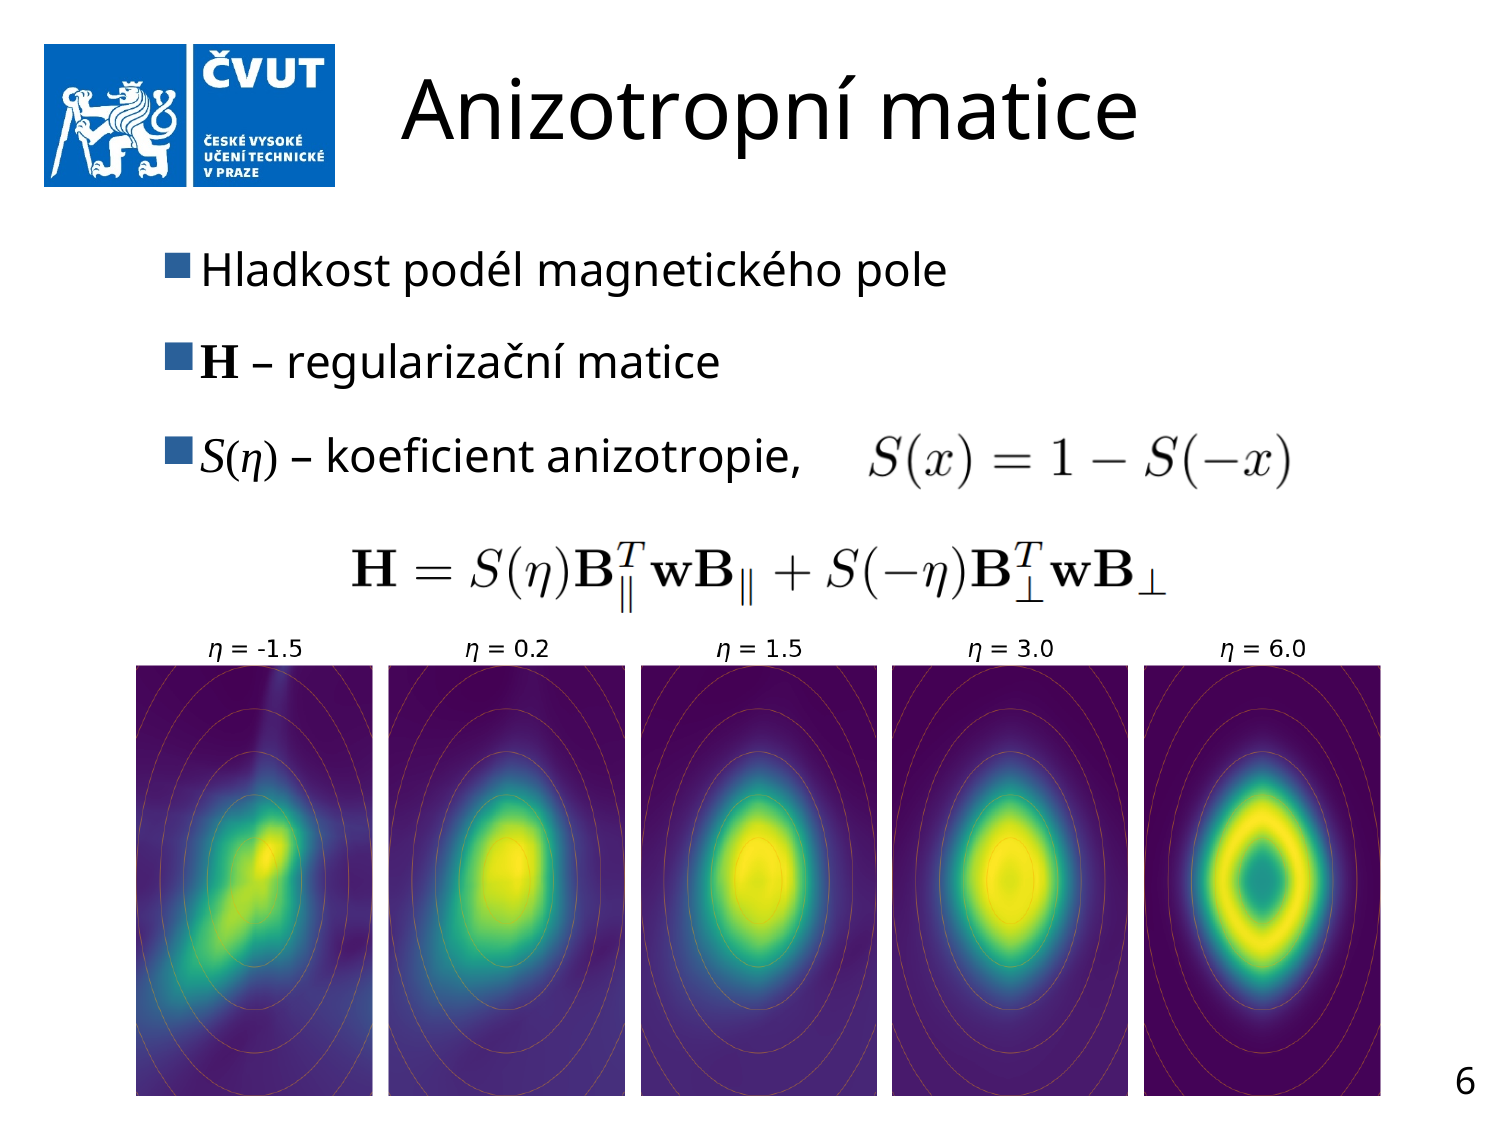

# Anizotropní matice
Hladkost podél magnetického pole
H – regularizační matice
S(η) – koeficient anizotropie,